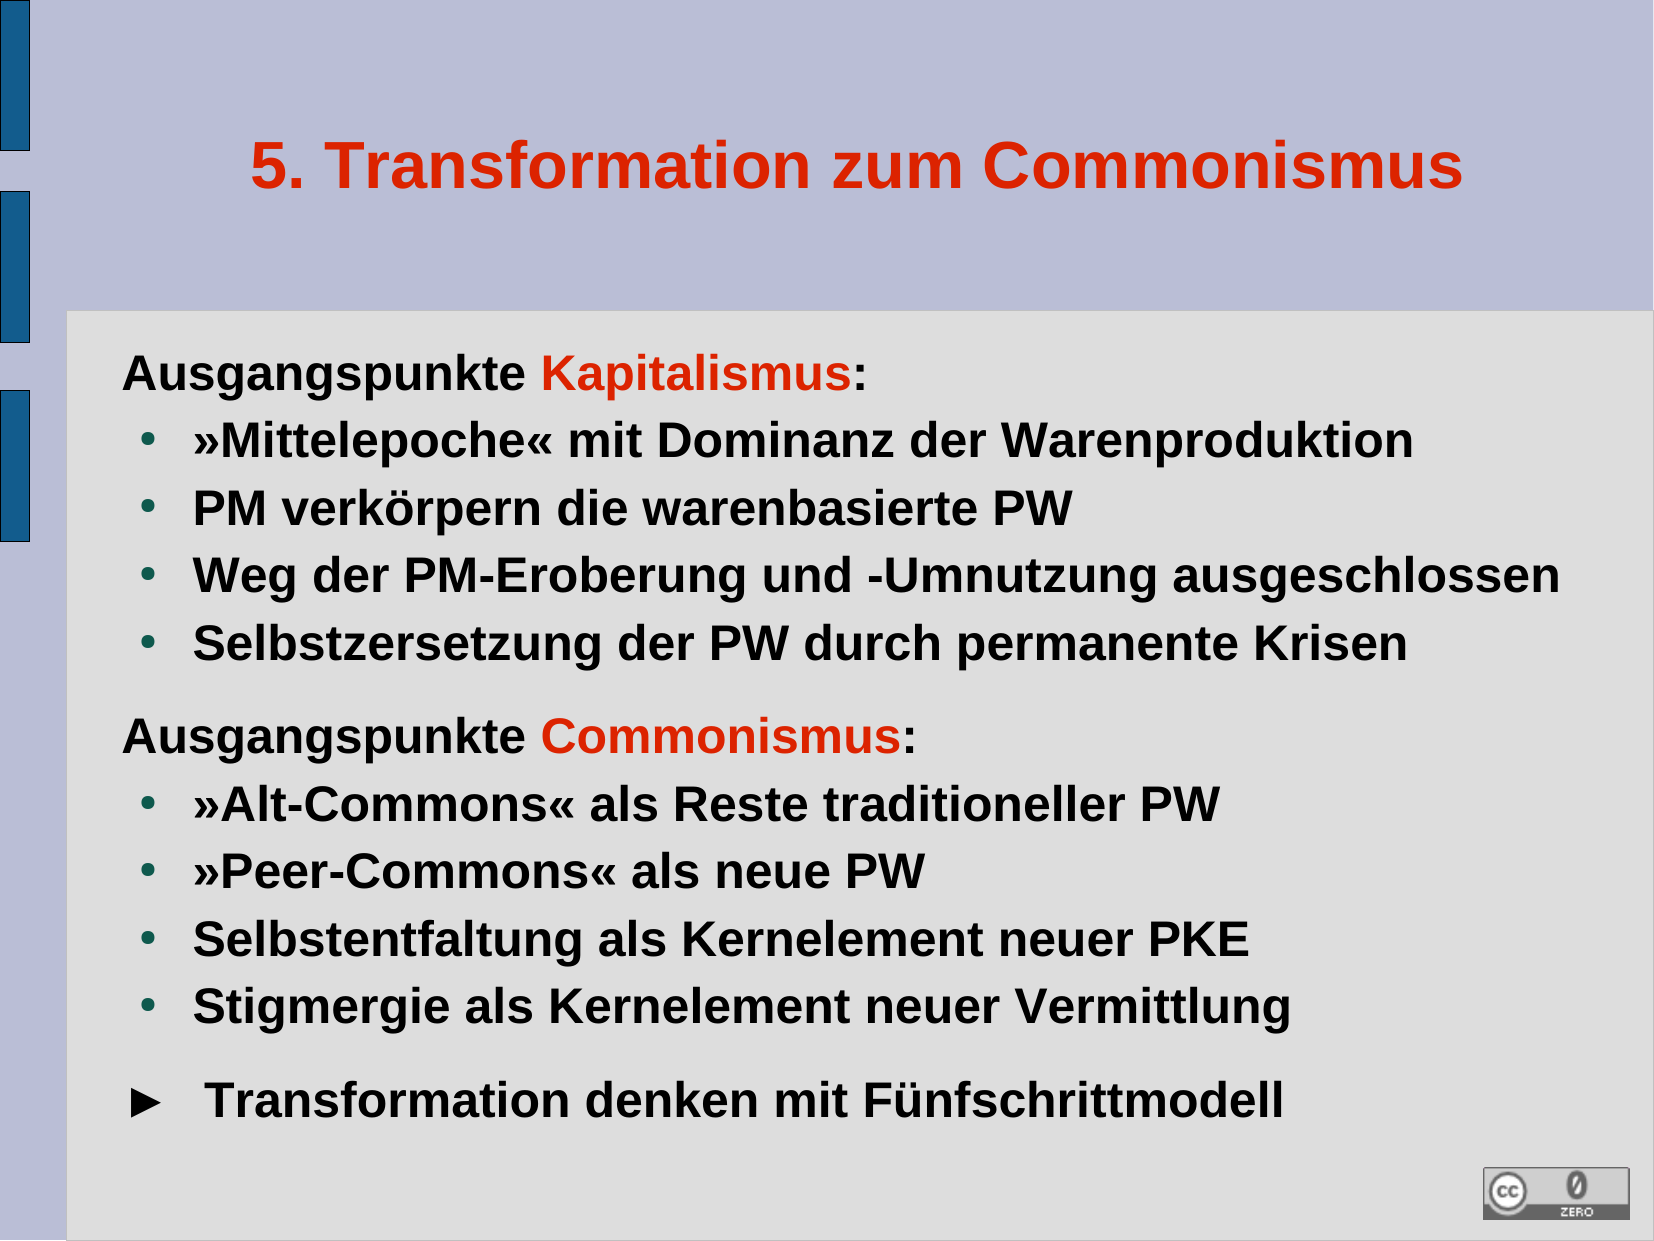

# 5. Transformation zum Commonismus
Ausgangspunkte Kapitalismus:
»Mittelepoche« mit Dominanz der Warenproduktion
PM verkörpern die warenbasierte PW
Weg der PM-Eroberung und -Umnutzung ausgeschlossen
Selbstzersetzung der PW durch permanente Krisen
Ausgangspunkte Commonismus:
»Alt-Commons« als Reste traditioneller PW
»Peer-Commons« als neue PW
Selbstentfaltung als Kernelement neuer PKE
Stigmergie als Kernelement neuer Vermittlung
►	Transformation denken mit Fünfschrittmodell